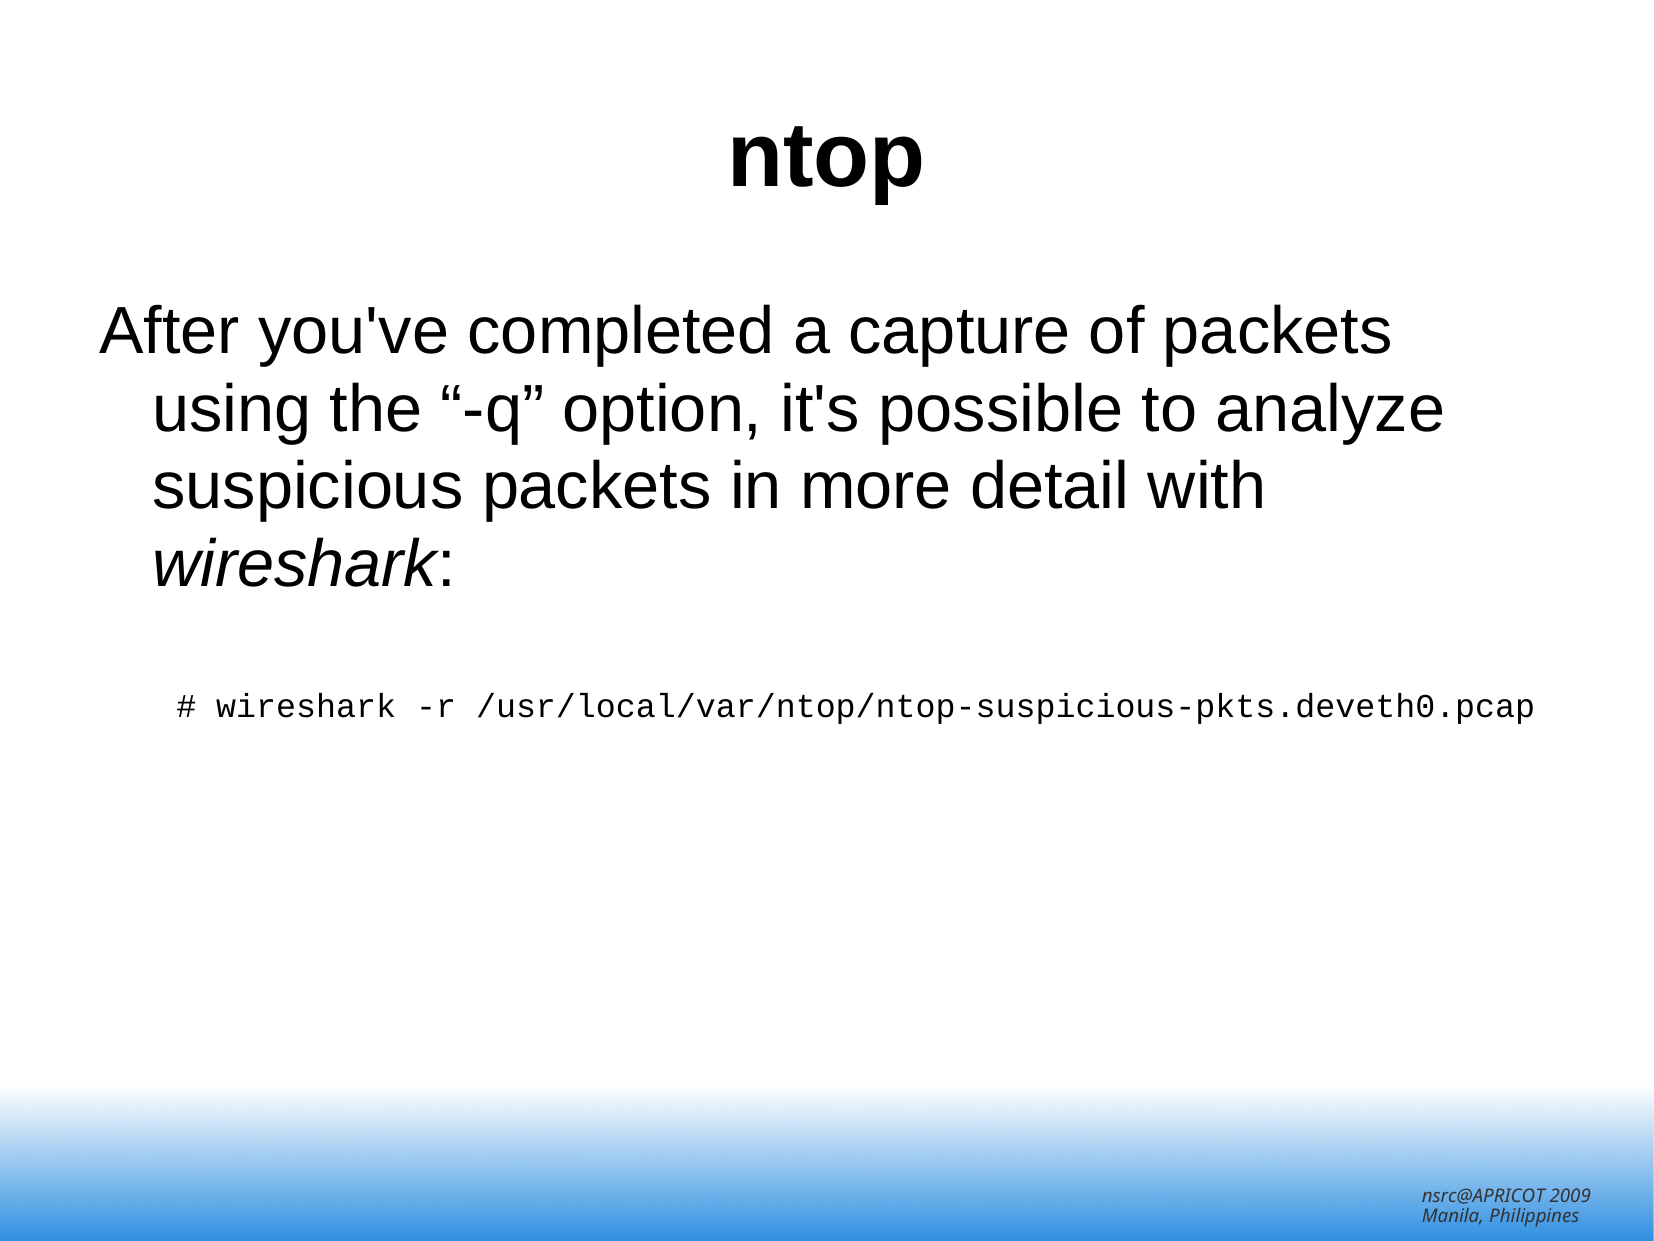

# ntop
After you've completed a capture of packets using the “-q” option, it's possible to analyze suspicious packets in more detail with wireshark:
# wireshark -r /usr/local/var/ntop/ntop-suspicious-pkts.deveth0.pcap